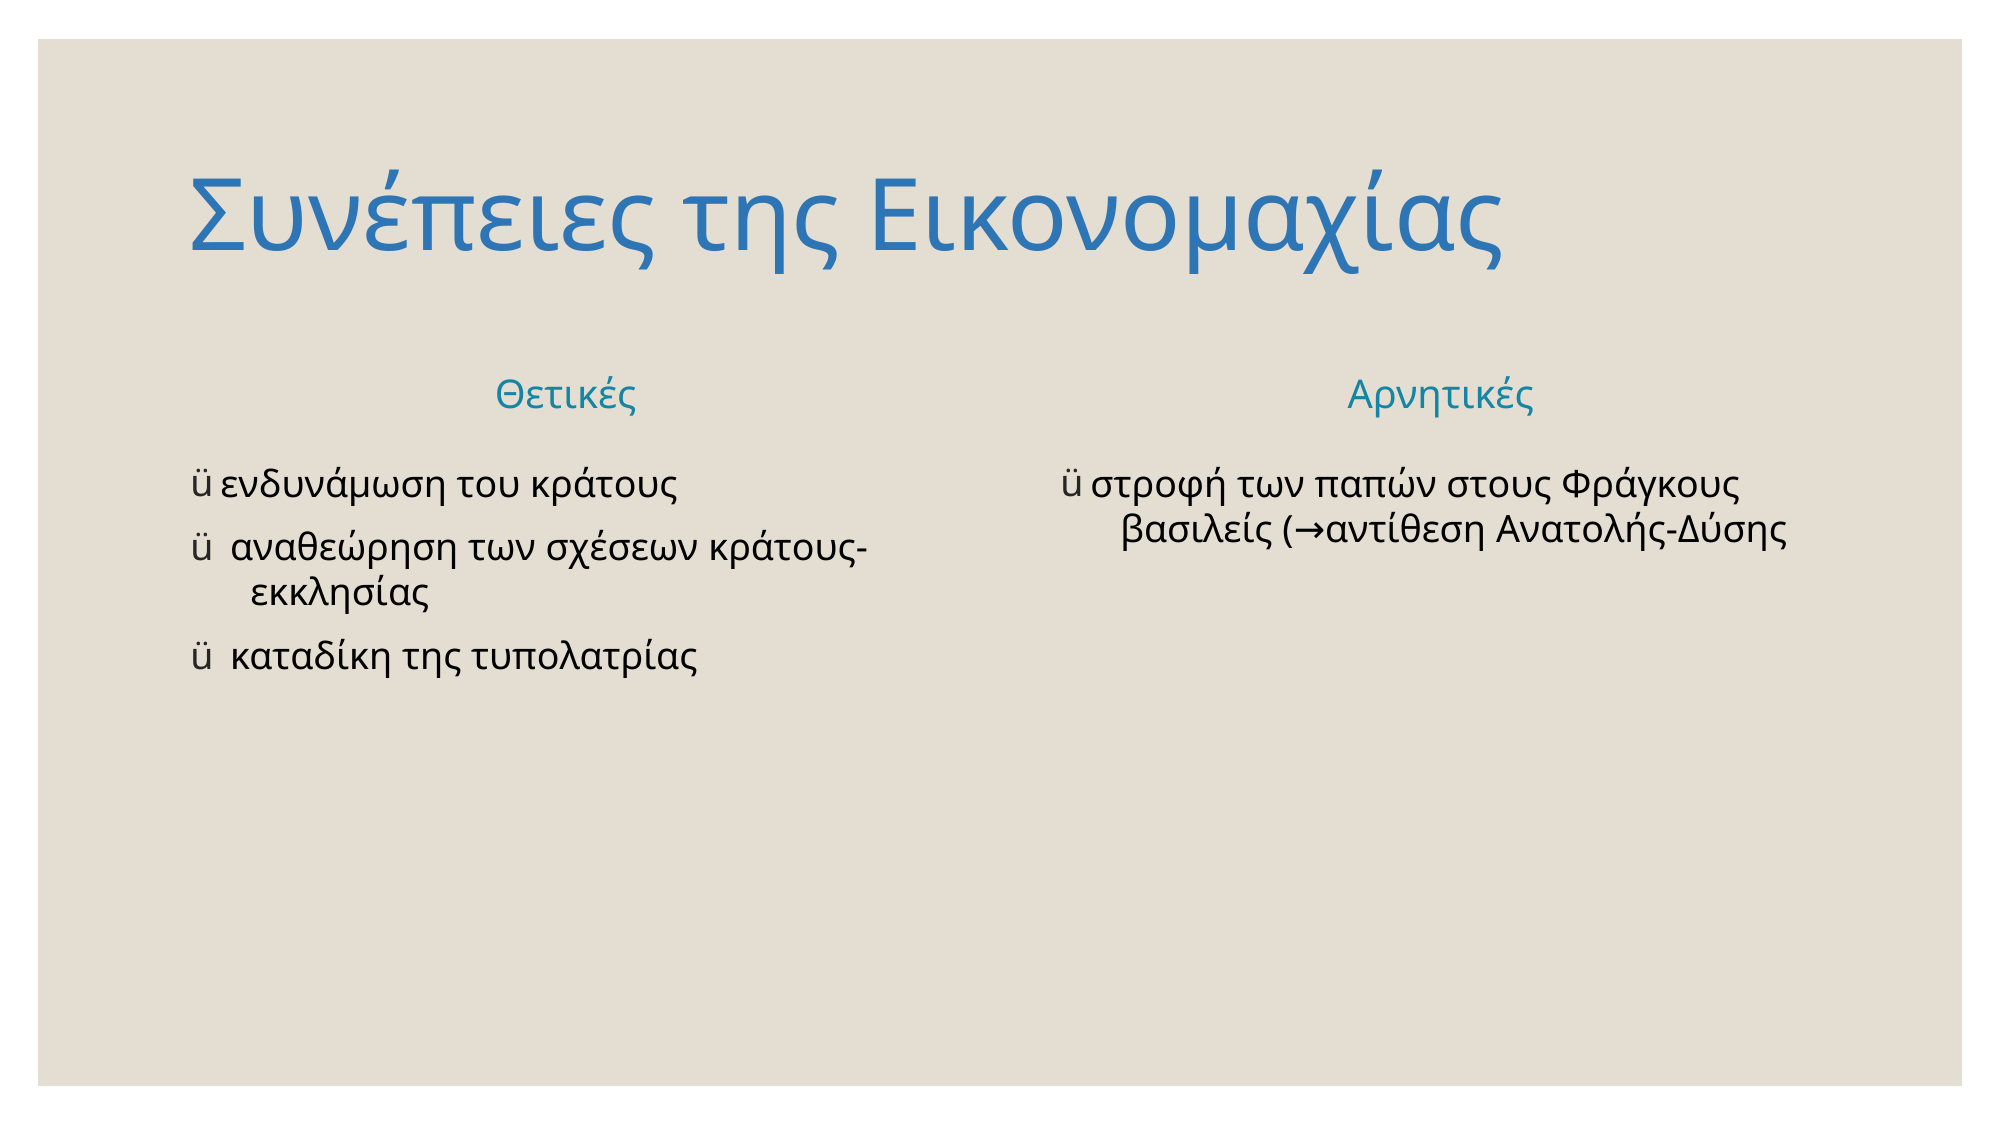

# Συνέπειες της Εικονομαχίας
Θετικές
 Αρνητικές
ενδυνάμωση του κράτους
 αναθεώρηση των σχέσεων κράτους- εκκλησίας
 καταδίκη της τυπολατρίας
στροφή των παπών στους Φράγκους βασιλείς (→αντίθεση Ανατολής-Δύσης